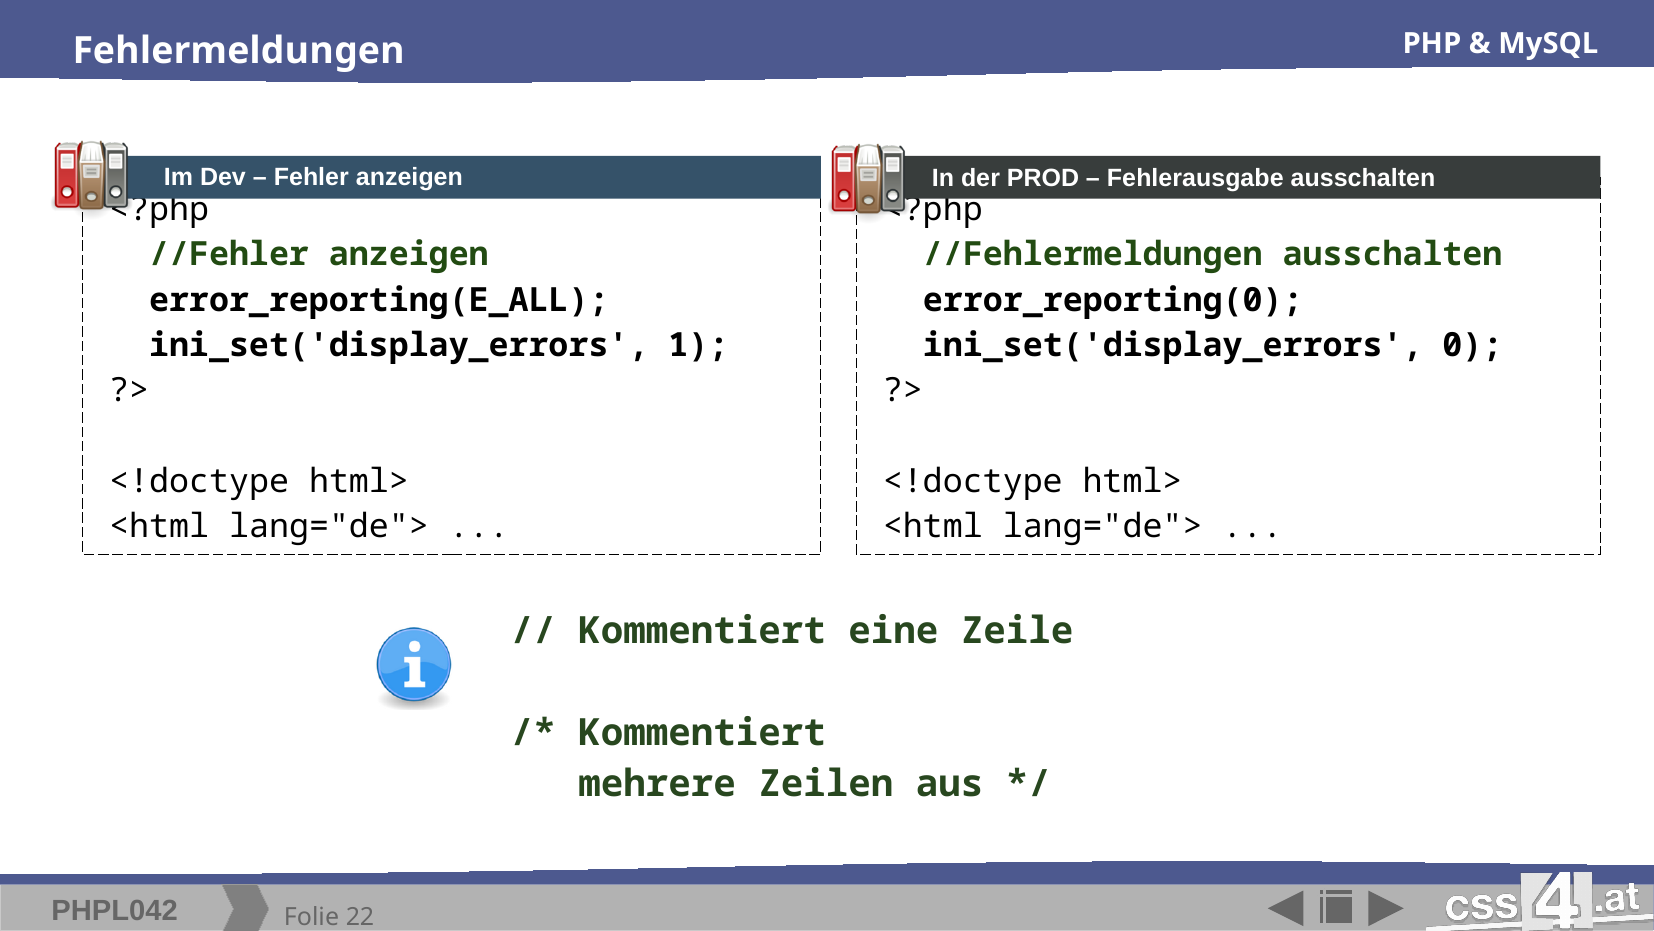

PHP & MySQL
Fehlermeldungen
Im Dev – Fehler anzeigen
In der PROD – Fehlerausgabe ausschalten
<?php
 //Fehler anzeigen
 error_reporting(E_ALL);
 ini_set('display_errors', 1);
?>
<!doctype html>
<html lang="de"> ...
<?php
 //Fehlermeldungen ausschalten
 error_reporting(0);
 ini_set('display_errors', 0);
?>
<!doctype html>
<html lang="de"> ...
// Kommentiert eine Zeile
/* Kommentiert
 mehrere Zeilen aus */
PHPL042
Folie